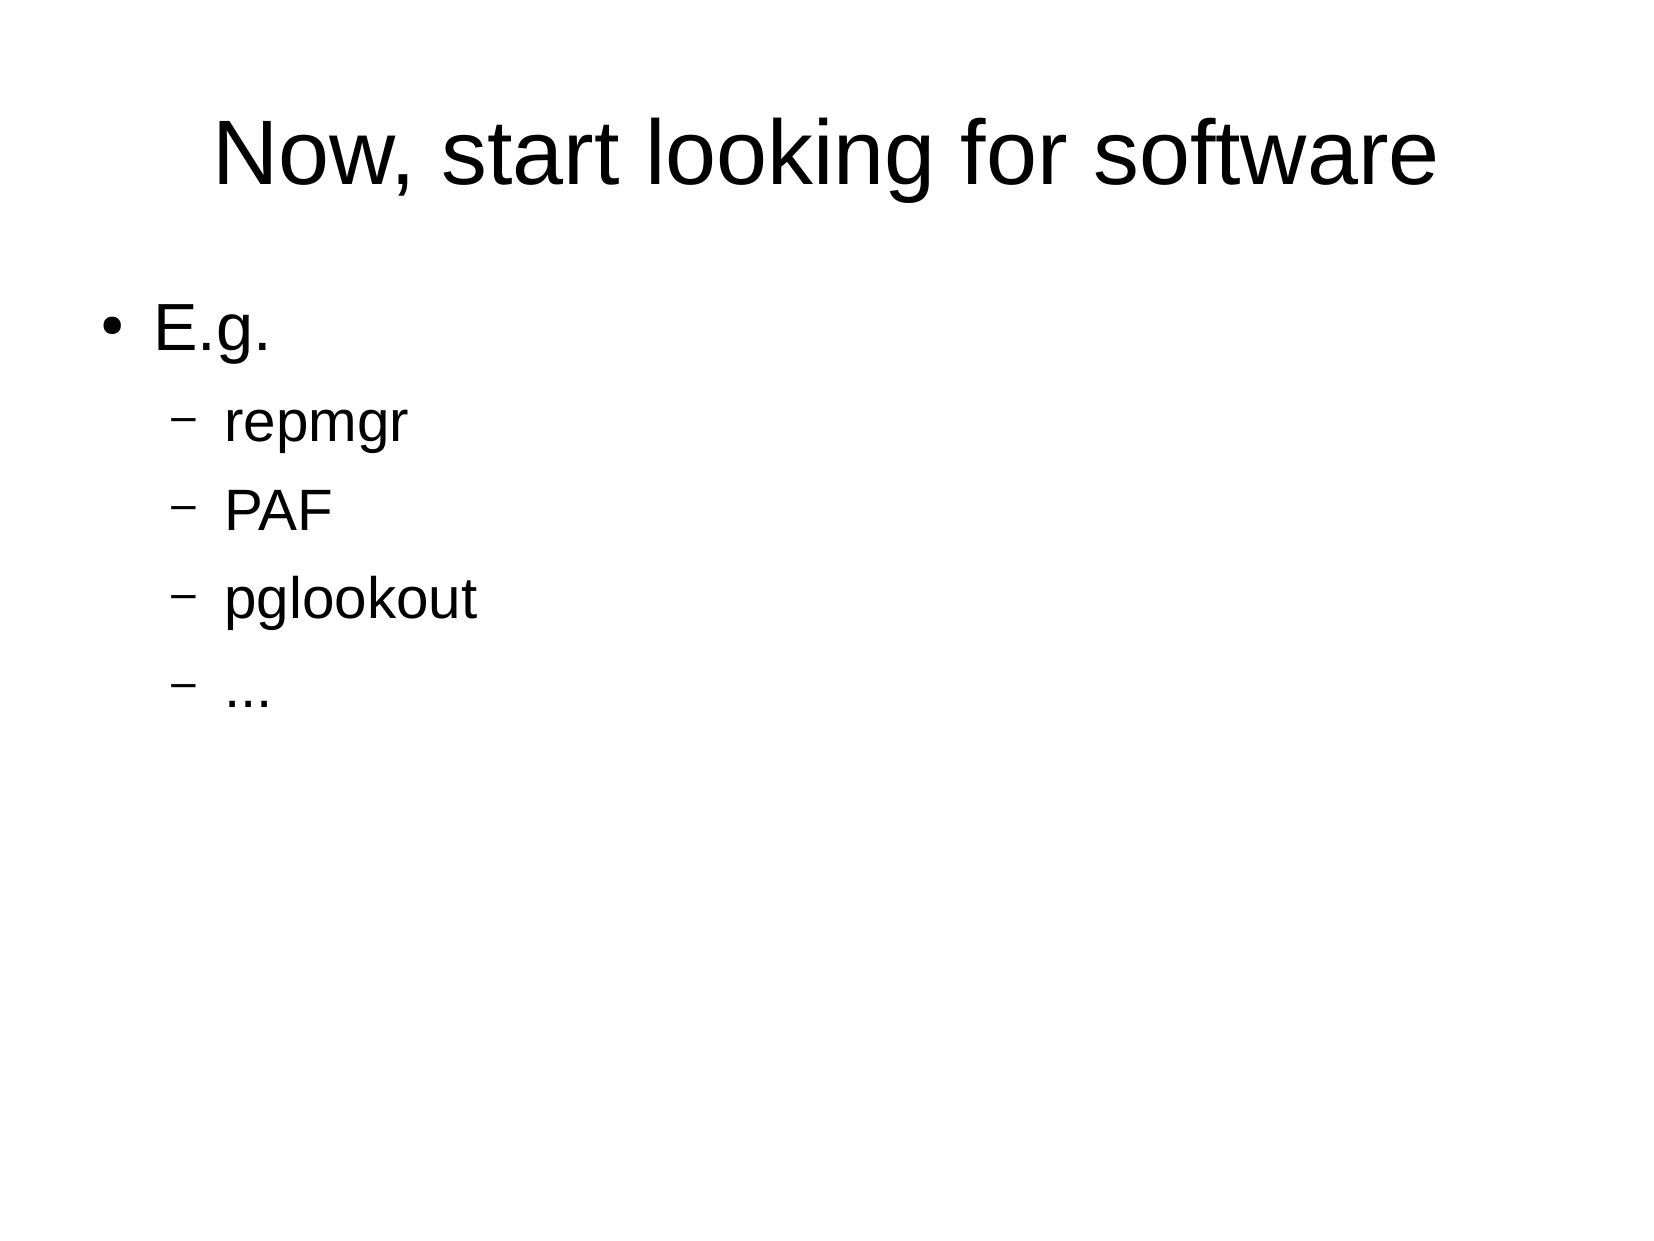

# Now, start looking for software
E.g.
repmgr
PAF
pglookout
...